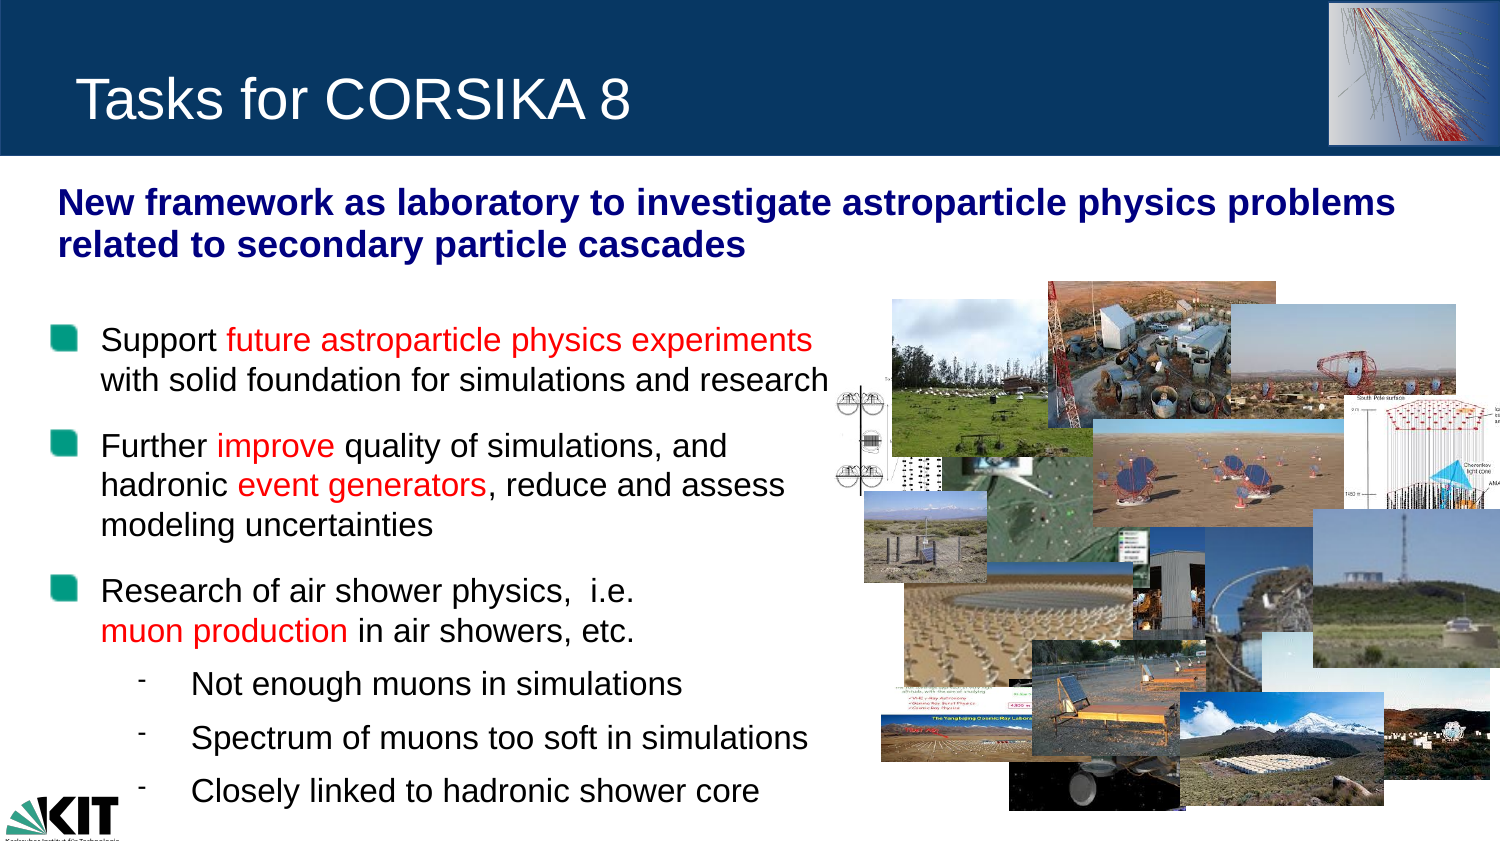

# Tasks for CORSIKA 8
New framework as laboratory to investigate astroparticle physics problems related to secondary particle cascades
Support future astroparticle physics experiments
with solid foundation for simulations and research
Further improve quality of simulations, and
hadronic event generators, reduce and assess
modeling uncertainties
Research of air shower physics, i.e.
muon production in air showers, etc.
Not enough muons in simulations
Spectrum of muons too soft in simulations
Closely linked to hadronic shower core